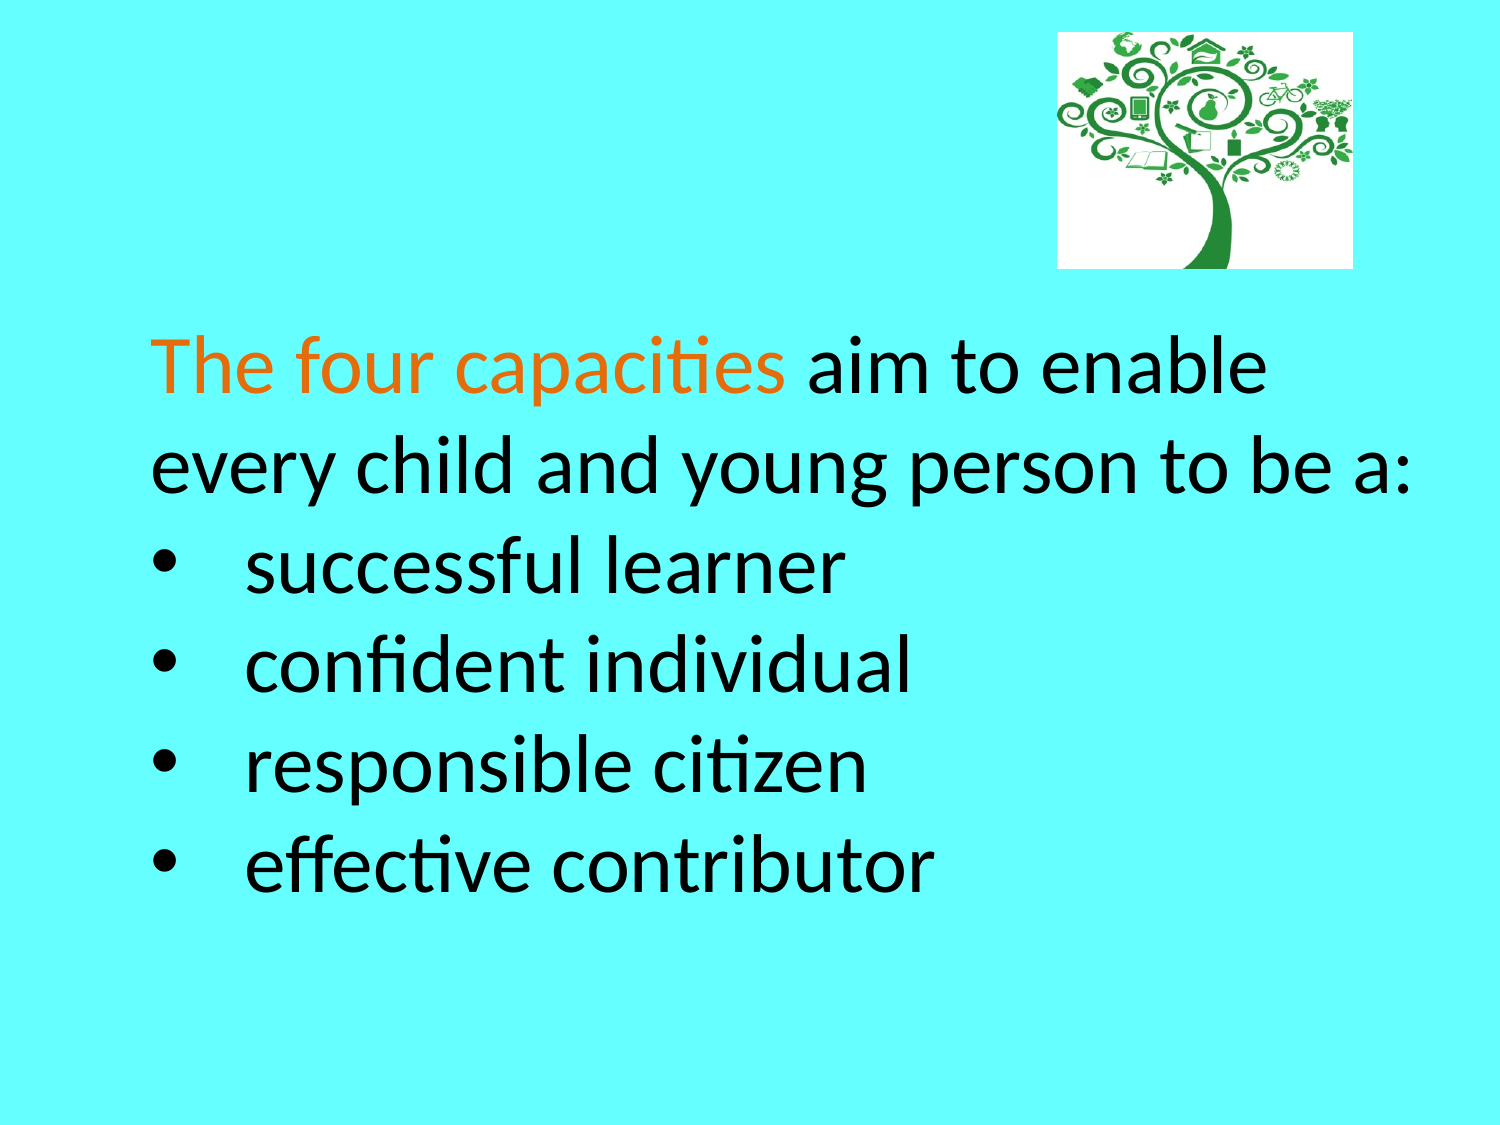

The four capacities aim to enable every child and young person to be a:
successful learner
confident individual
responsible citizen
effective contributor